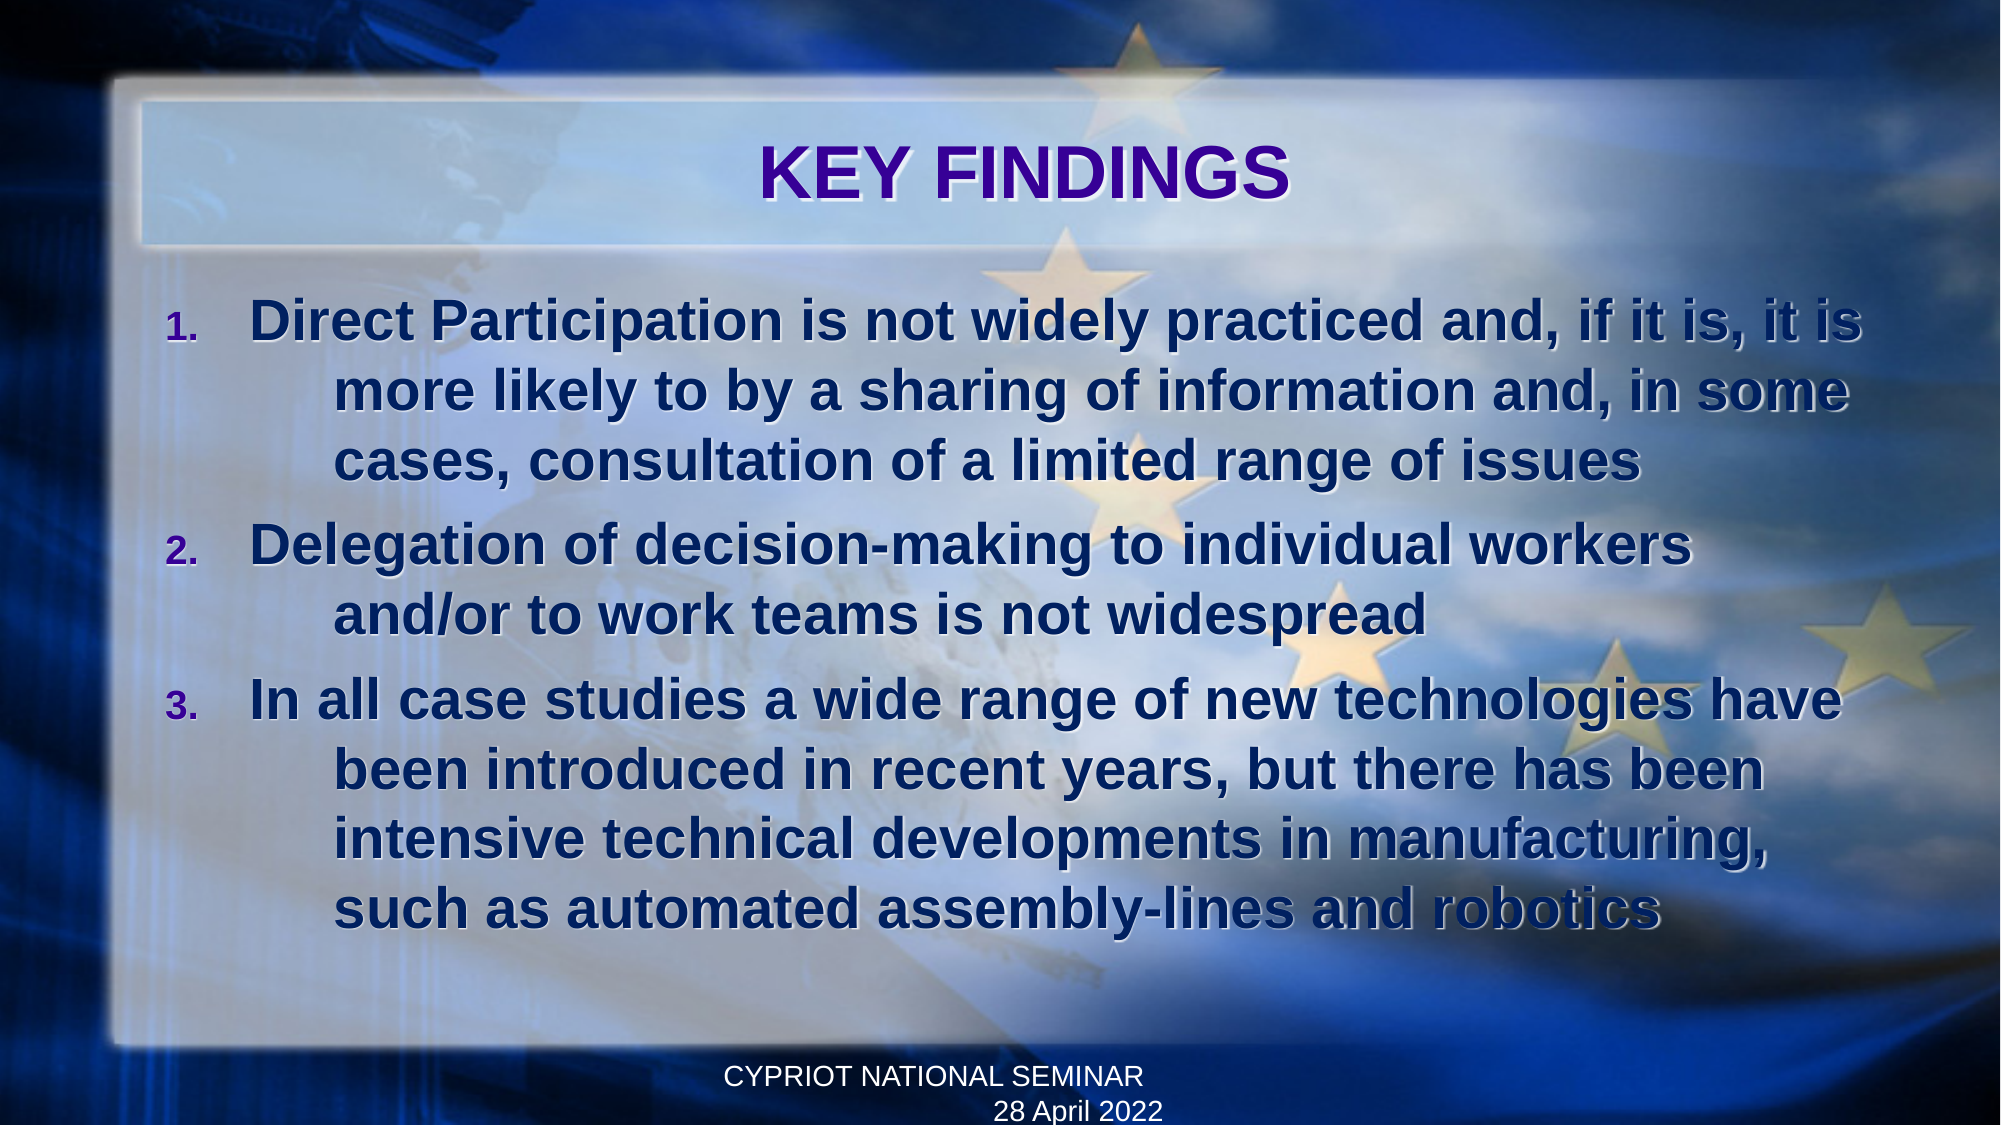

# KEY FINDINGS
Direct Participation is not widely practiced and, if it is, it is more likely to by a sharing of information and, in some cases, consultation of a limited range of issues
Delegation of decision-making to individual workers and/or to work teams is not widespread
In all case studies a wide range of new technologies have been introduced in recent years, but there has been intensive technical developments in manufacturing, such as automated assembly-lines and robotics
CYPRIOT NATIONAL SEMINAR 28 April 2022